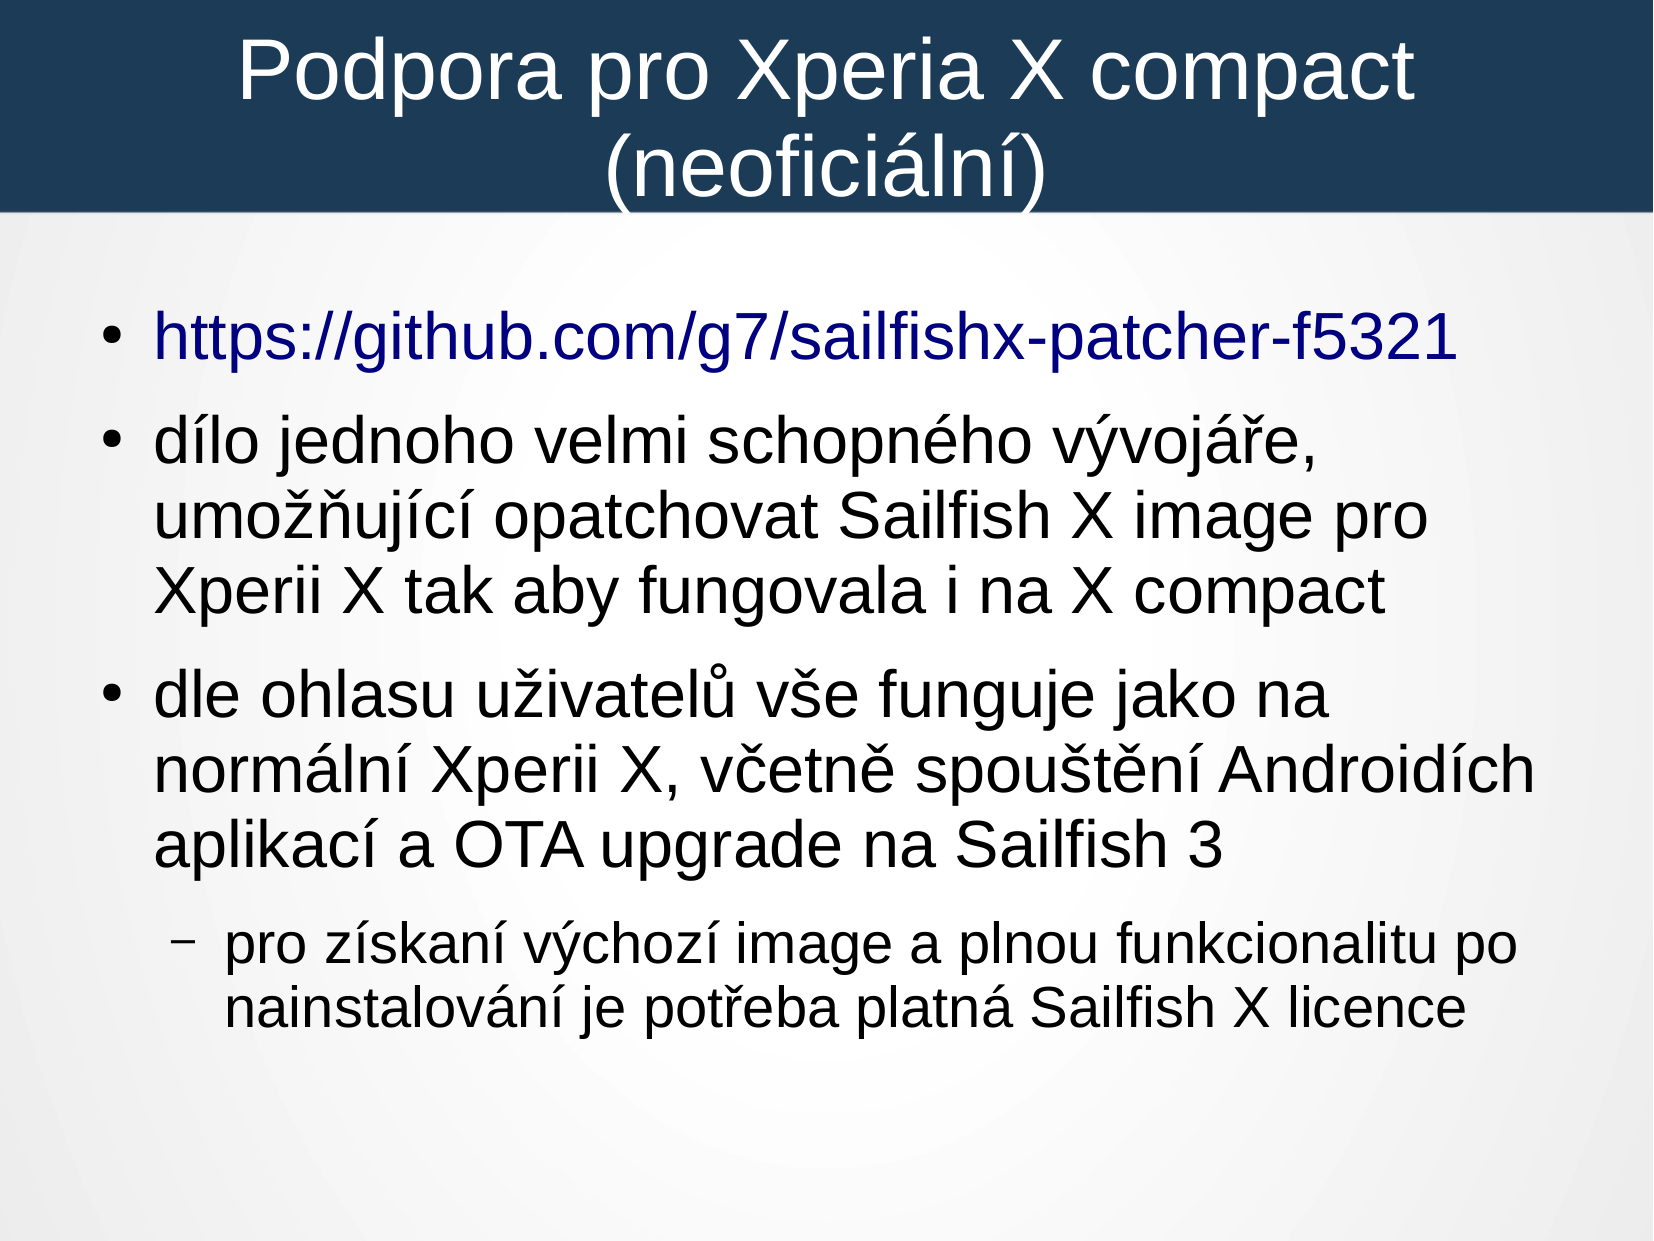

# Podpora pro Xperia X compact (neoficiální)
https://github.com/g7/sailfishx-patcher-f5321
dílo jednoho velmi schopného vývojáře, umožňující opatchovat Sailfish X image pro Xperii X tak aby fungovala i na X compact
dle ohlasu uživatelů vše funguje jako na normální Xperii X, včetně spouštění Androidích aplikací a OTA upgrade na Sailfish 3
pro získaní výchozí image a plnou funkcionalitu po nainstalování je potřeba platná Sailfish X licence
20